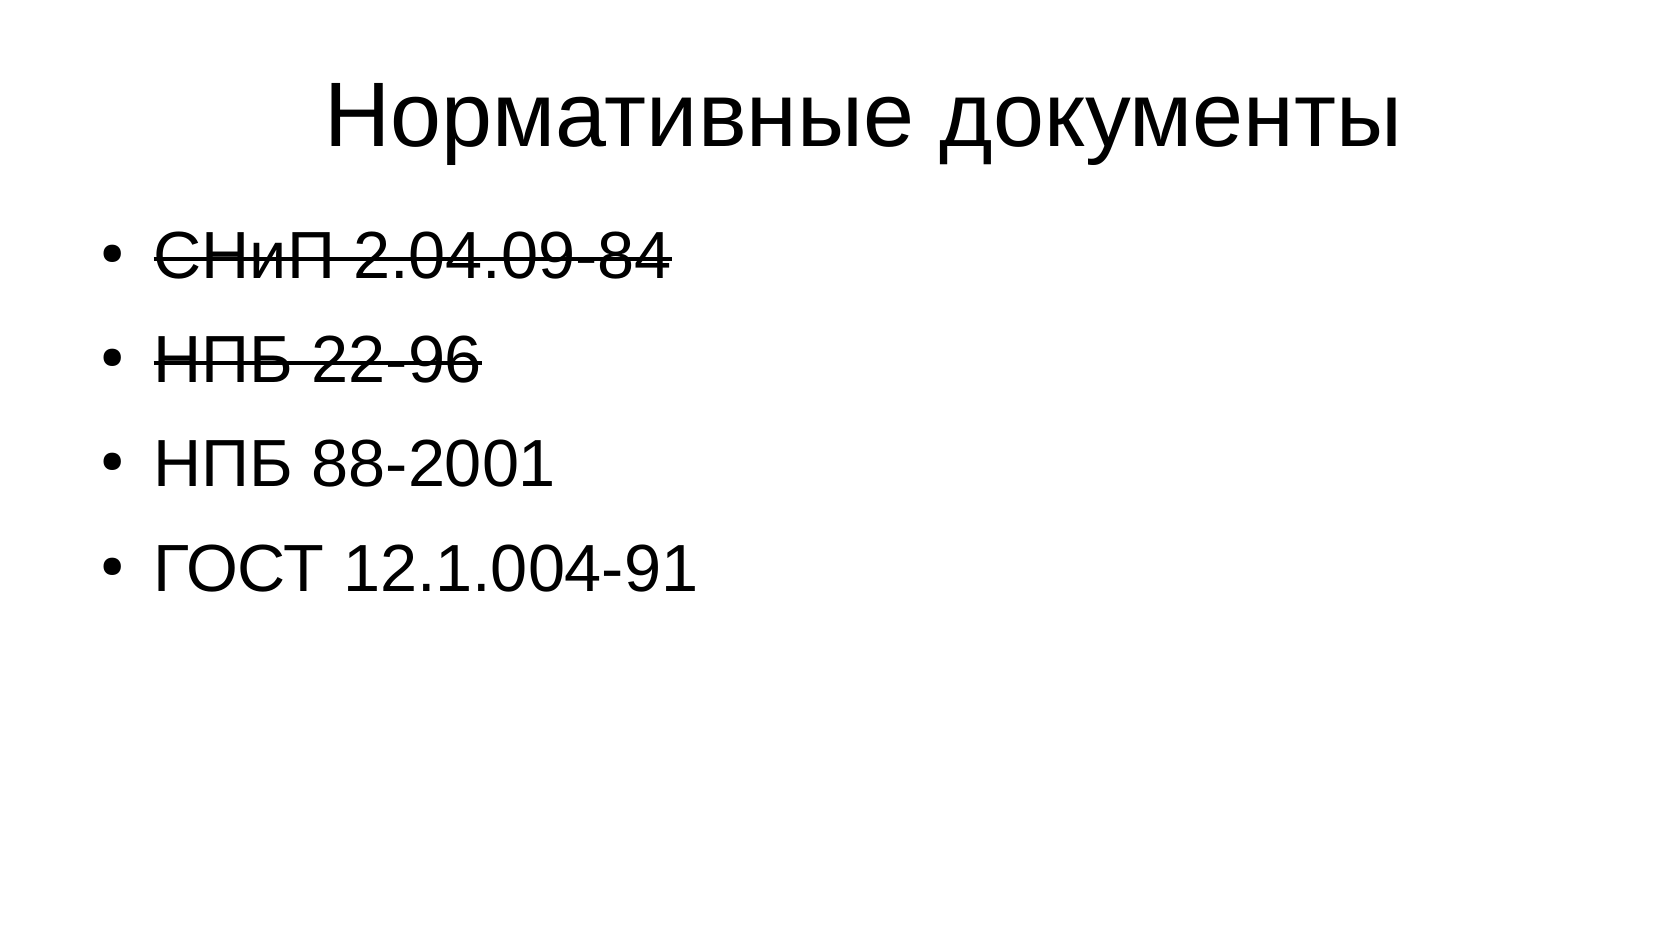

# Нормативные документы
СНиП 2.04.09-84
НПБ 22-96
НПБ 88-2001
ГОСТ 12.1.004-91